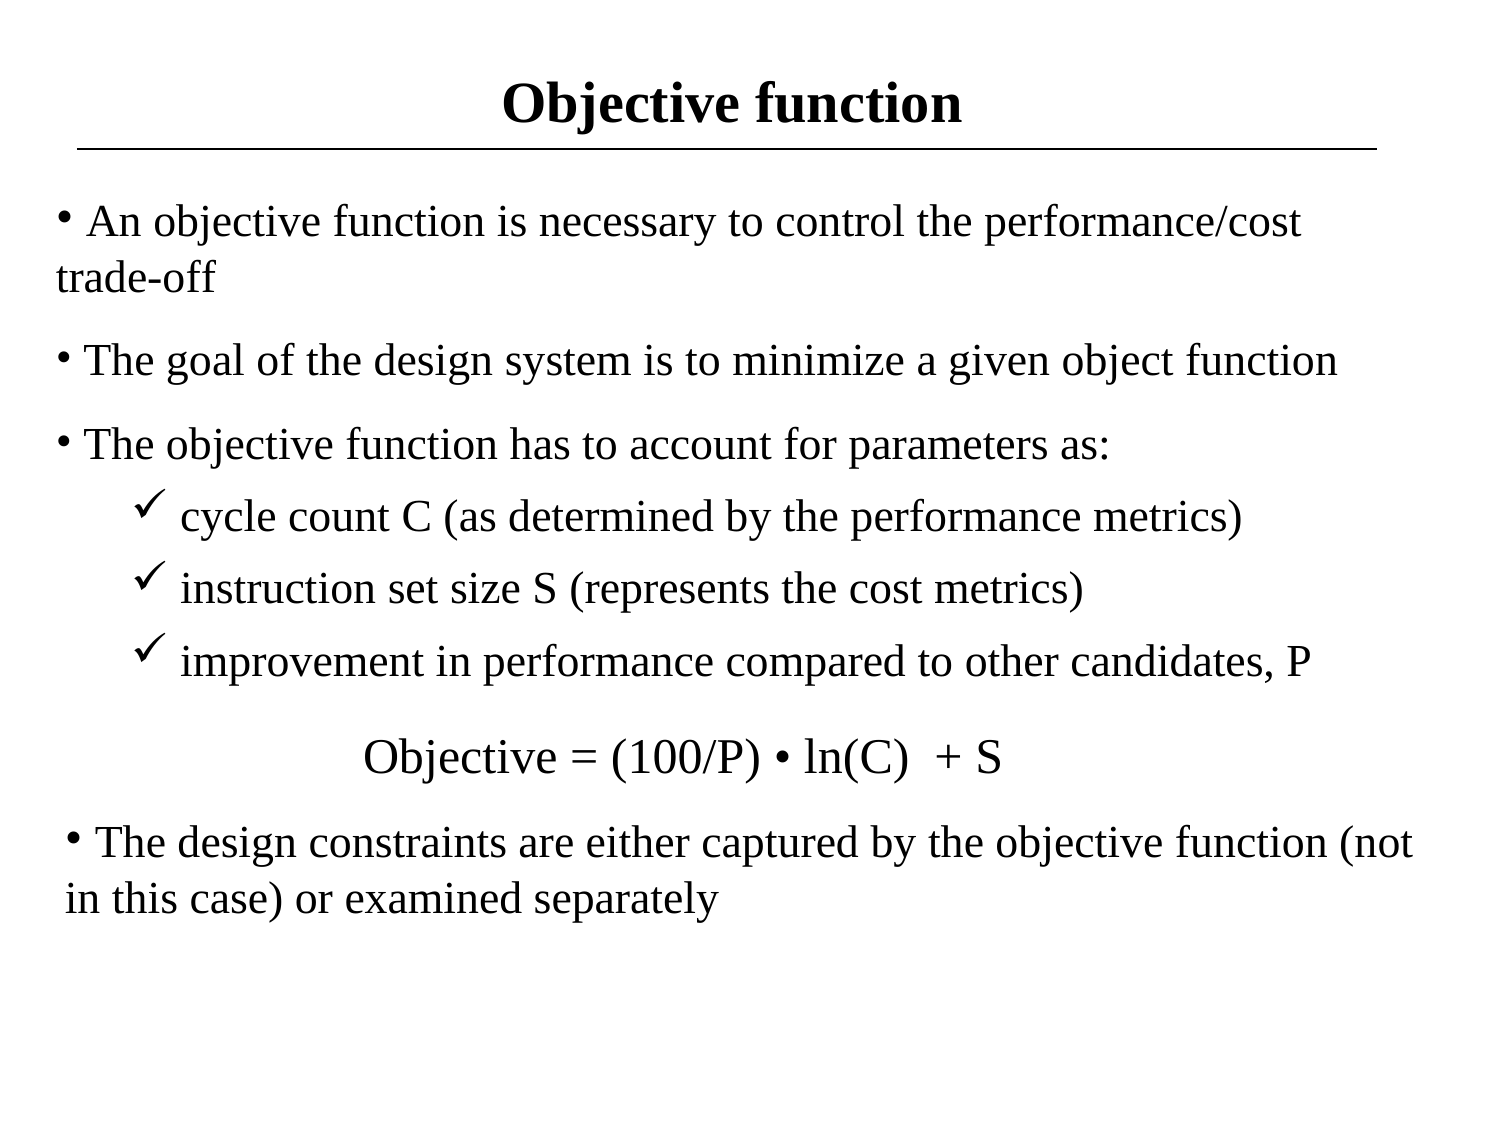

# Objective function
 An objective function is necessary to control the performance/cost trade-off
 The goal of the design system is to minimize a given object function
 The objective function has to account for parameters as:
 cycle count C (as determined by the performance metrics)
 instruction set size S (represents the cost metrics)
 improvement in performance compared to other candidates, P
Objective = (100/P) • ln(C) + S
 The design constraints are either captured by the objective function (not in this case) or examined separately